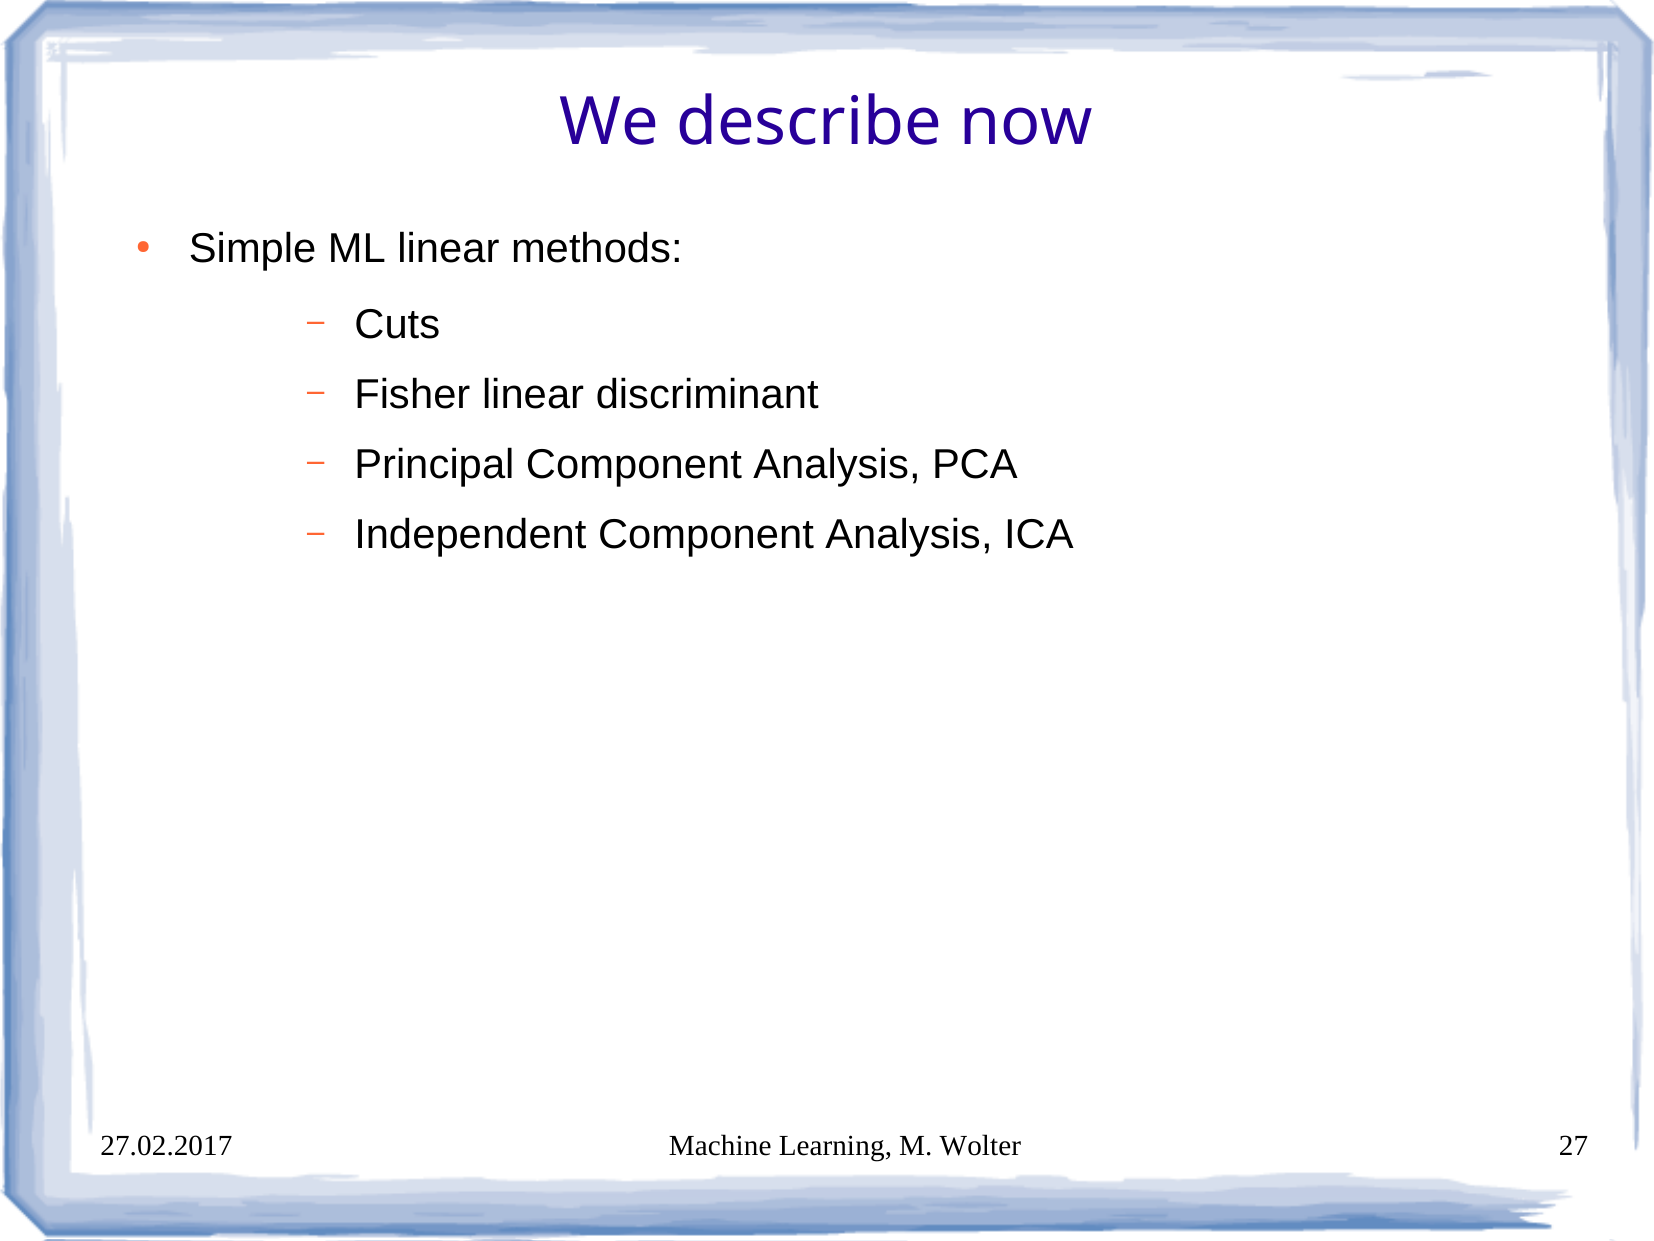

# We describe now
Simple ML linear methods:
Cuts
Fisher linear discriminant
Principal Component Analysis, PCA
Independent Component Analysis, ICA
27.02.2017
Machine Learning, M. Wolter
27